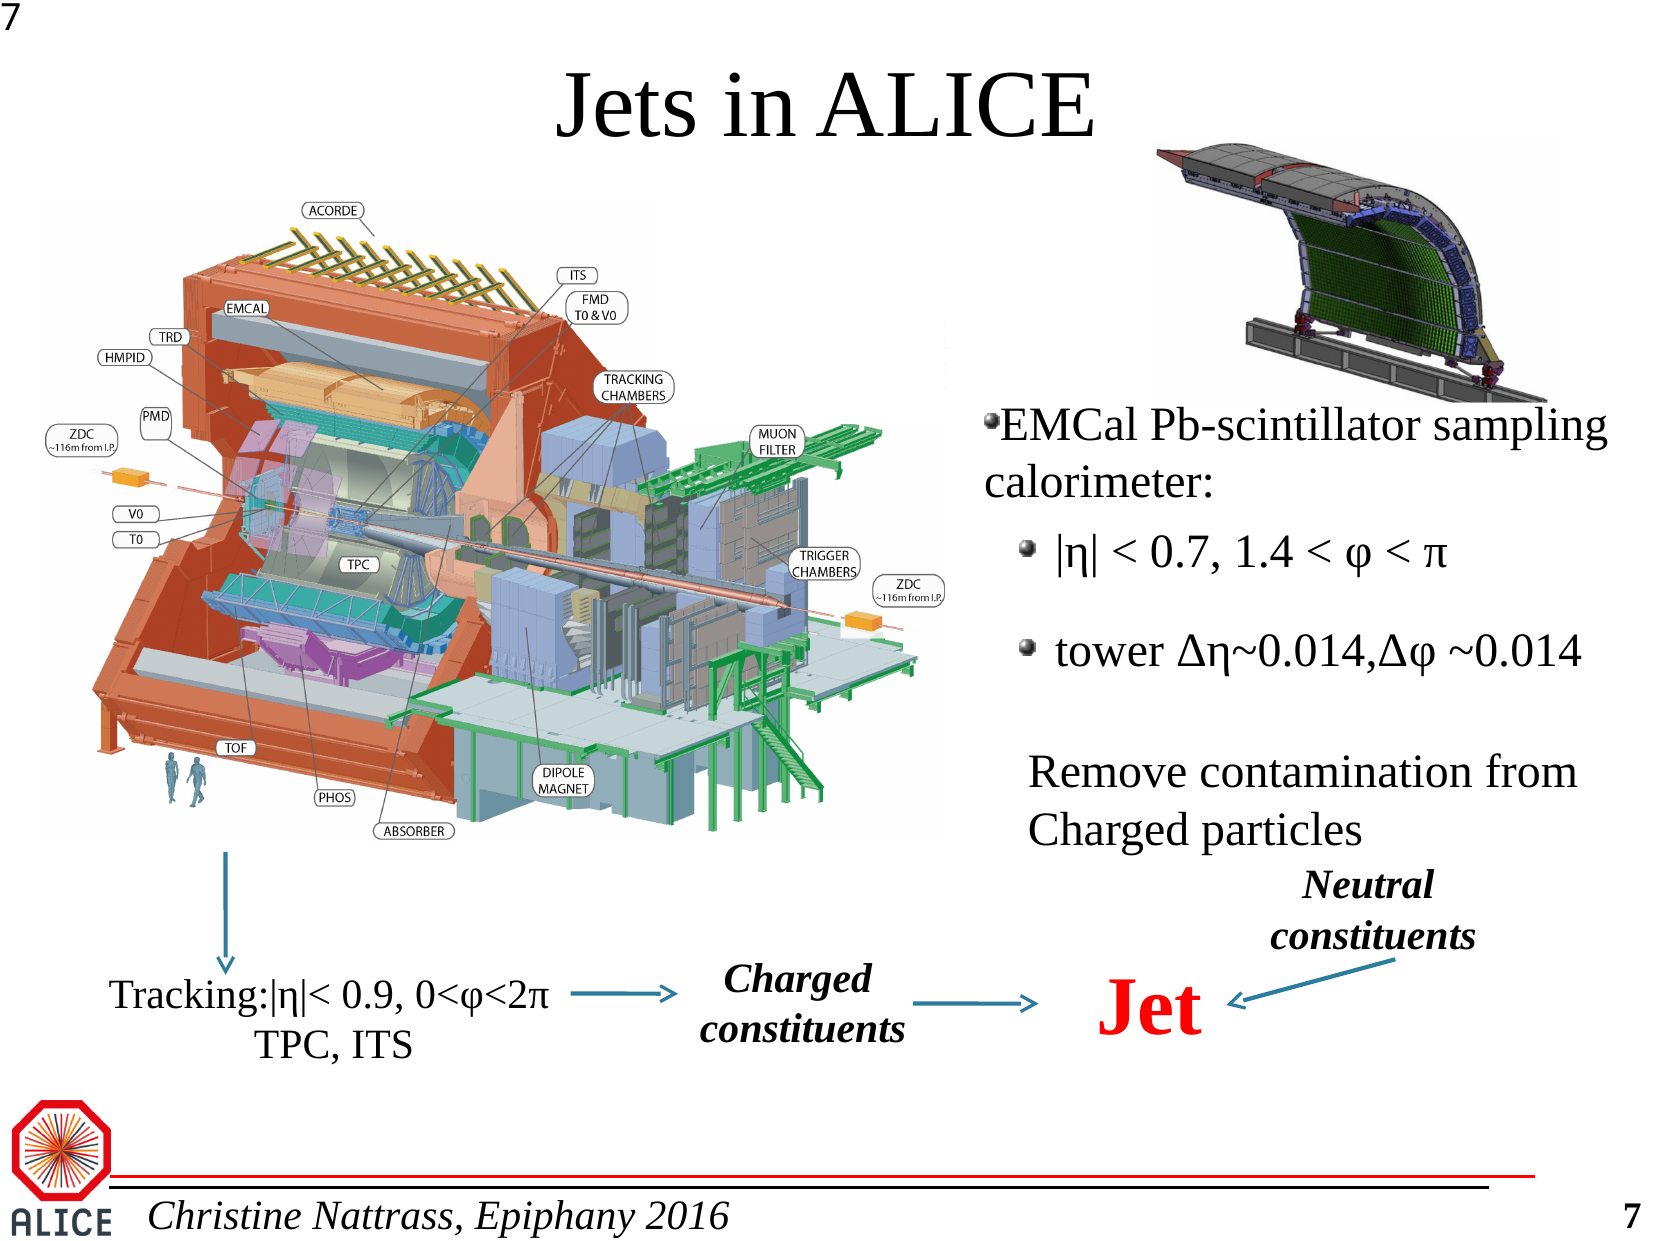

# Jets in ALICE
EMCal Pb-scintillator sampling calorimeter:
|η| < 0.7, 1.4 < φ < π
tower Δη~0.014,Δφ ~0.014
Remove contamination from
Charged particles
Neutral
constituents
Charged
constituents
Jet
Tracking:|η|< 0.9, 0<φ<2π
TPC, ITS